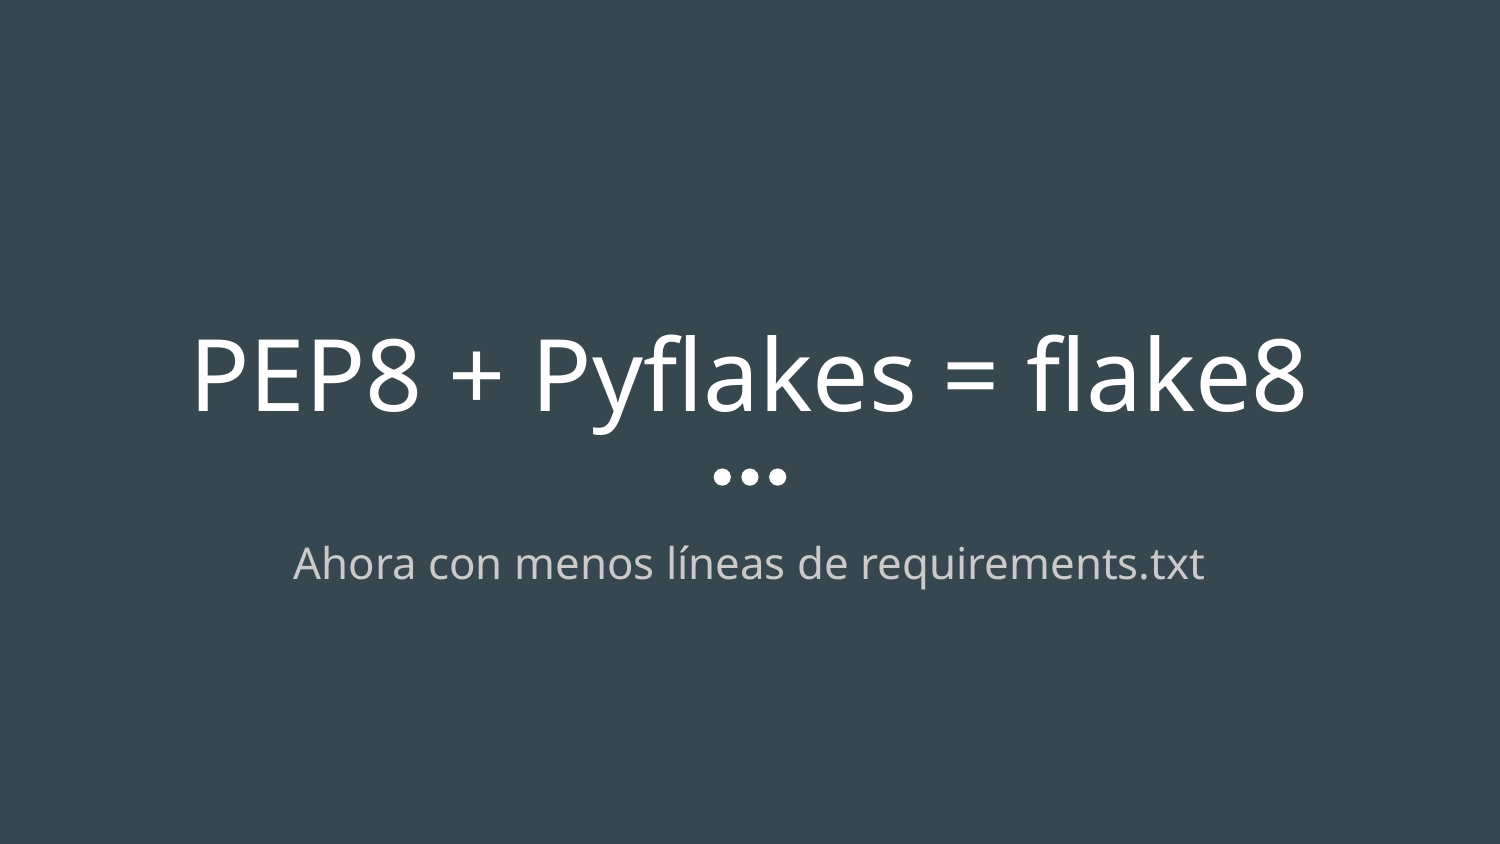

# PEP8 + Pyflakes = flake8
Ahora con menos líneas de requirements.txt